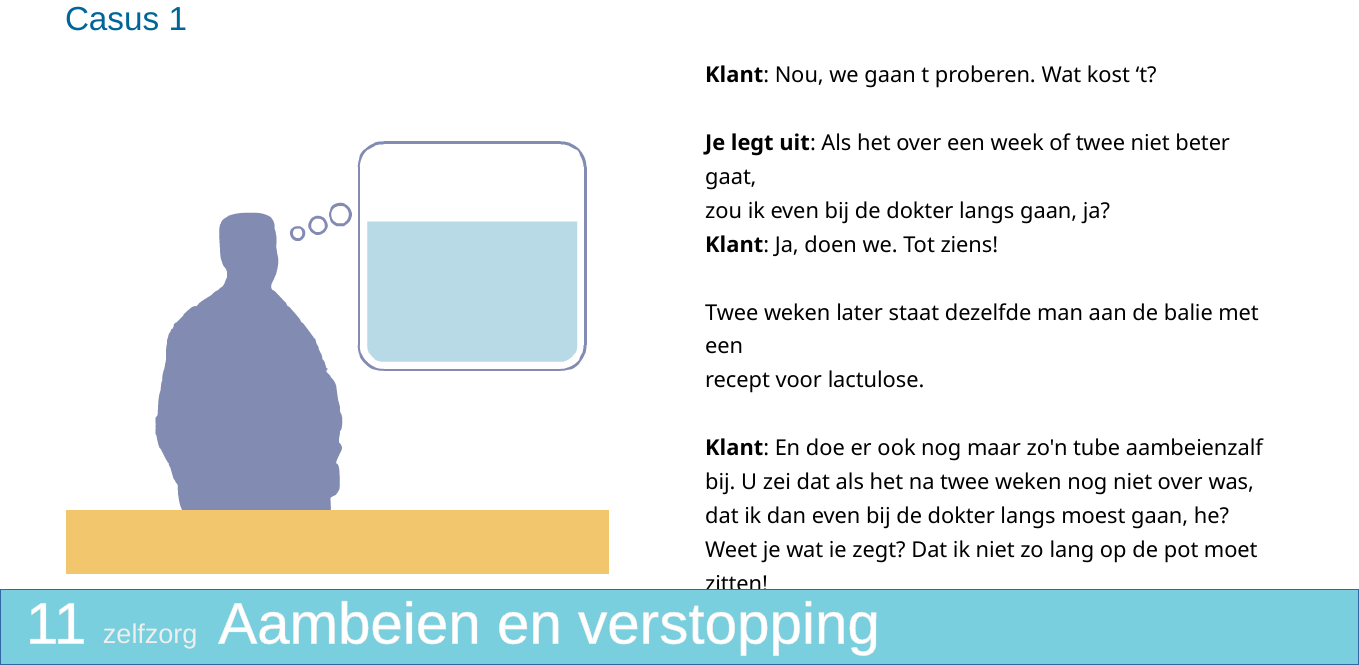

Casus 1
Klant: Nou, we gaan t proberen. Wat kost ‘t?
Je legt uit: Als het over een week of twee niet beter gaat,
zou ik even bij de dokter langs gaan, ja?
Klant: Ja, doen we. Tot ziens!
Twee weken later staat dezelfde man aan de balie met een
recept voor lactulose.
Klant: En doe er ook nog maar zo'n tube aambeienzalf bij. U zei dat als het na twee weken nog niet over was, dat ik dan even bij de dokter langs moest gaan, he? Weet je wat ie zegt? Dat ik niet zo lang op de pot moet zitten!
Nee, hij zegt dat het komt omdat ik zo'n last heb van
verstopping nu, door die medicijnen voor m'n cholesterol.
Dus ik krijg nu dit erbij, maar ik wil ondertussen wel nog
even doorgaan met die zalf, als u het niet erg vindt.
# 11 zelfzorg Aambeien en verstopping
september 2020